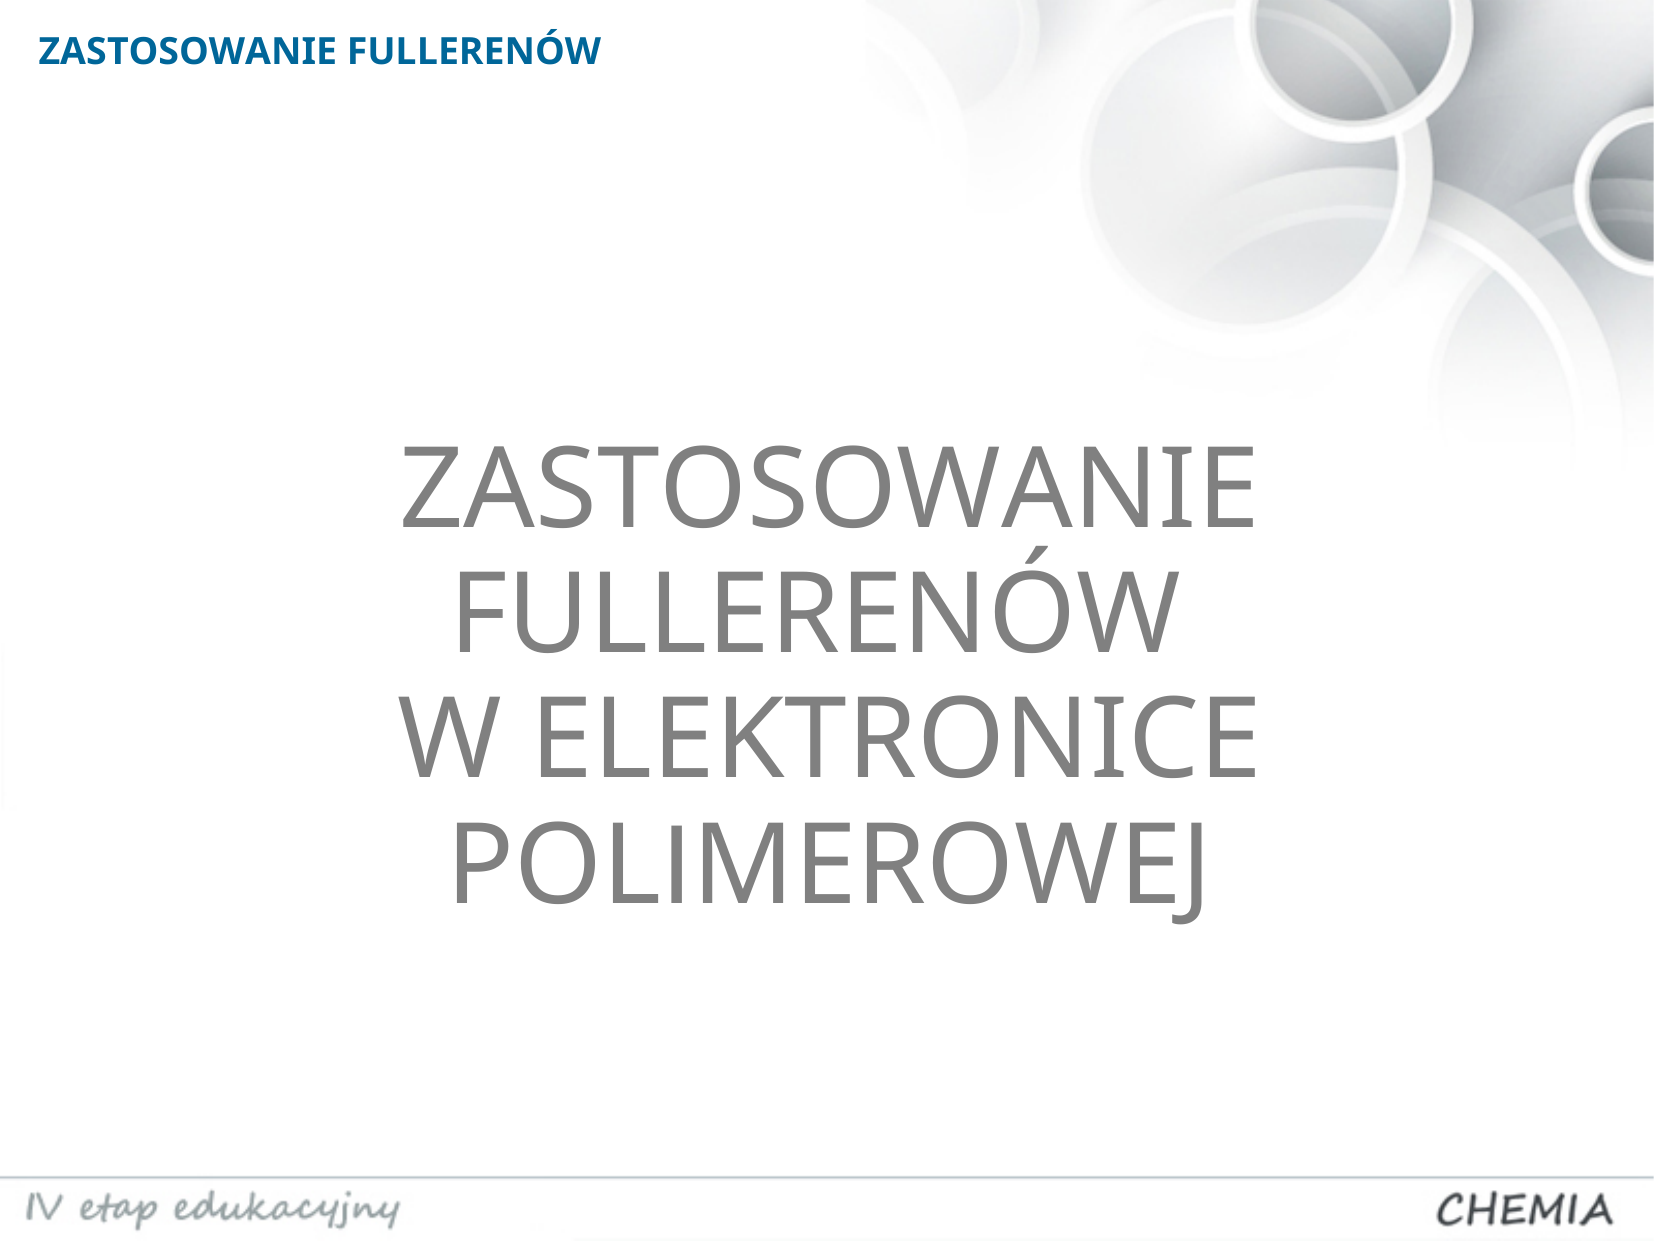

ZASTOSOWANIE FULLERENÓW
ZASTOSOWANIE FULLERENÓW
W ELEKTRONICE POLIMEROWEJ